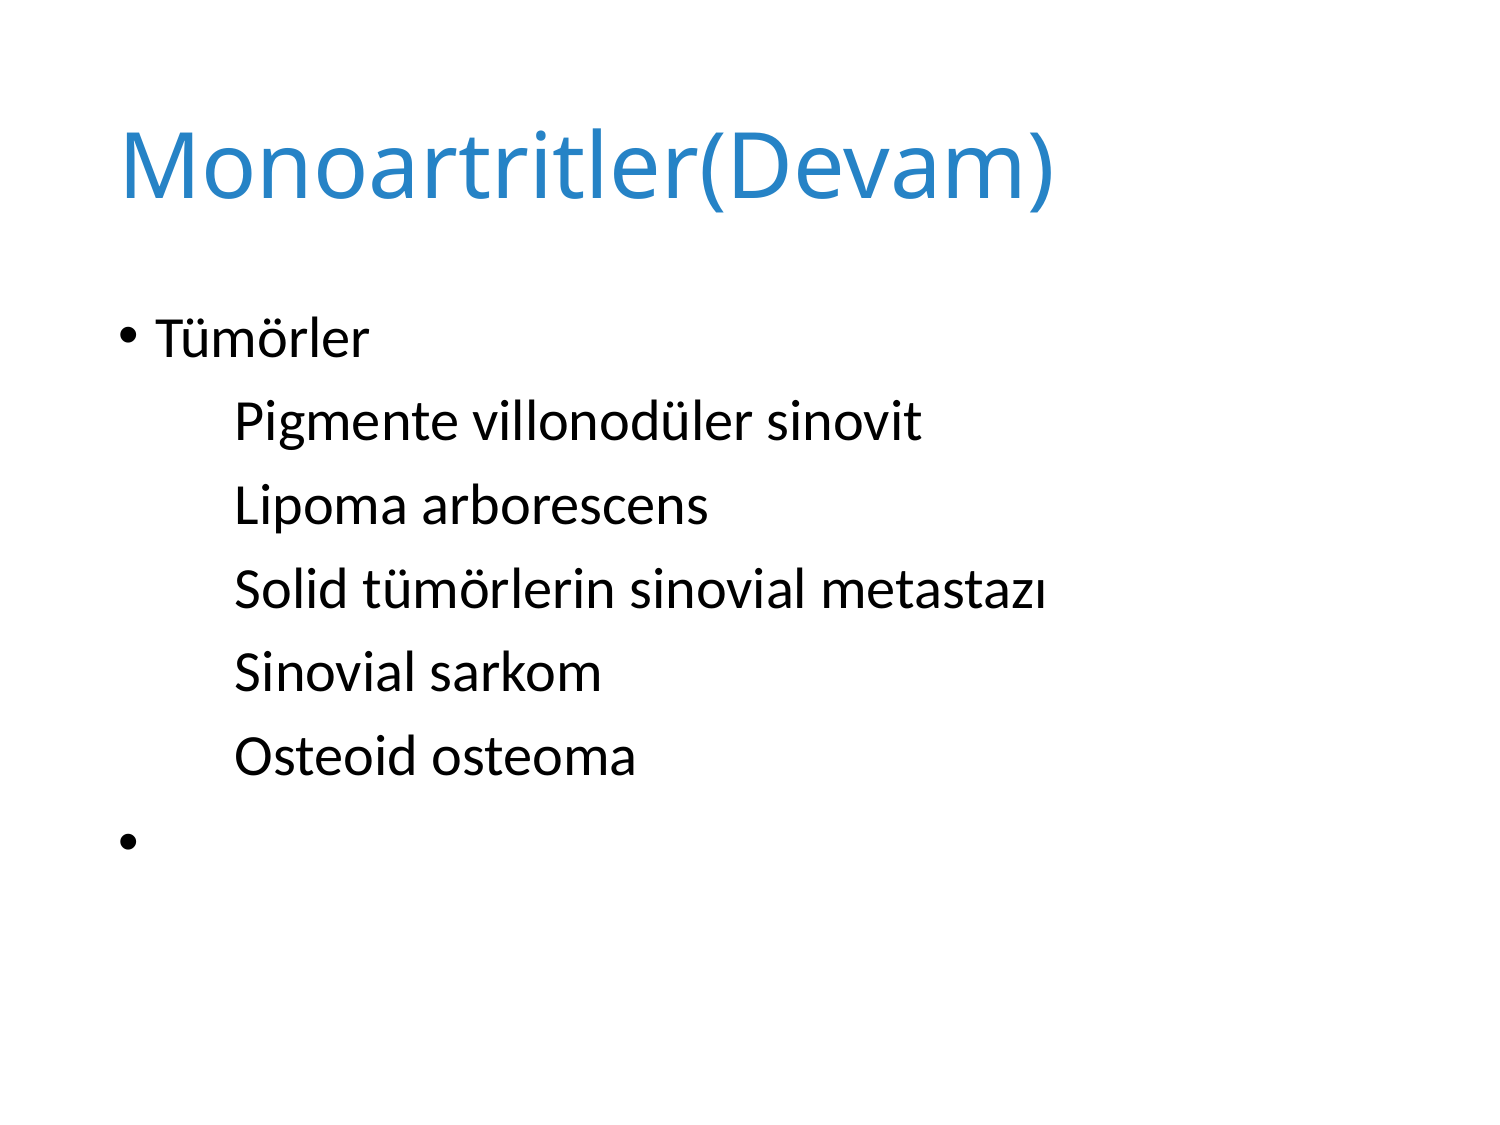

# Monoartritler(Devam)
Tümörler
 Pigmente villonodüler sinovit
 Lipoma arborescens
 Solid tümörlerin sinovial metastazı
 Sinovial sarkom
 Osteoid osteoma